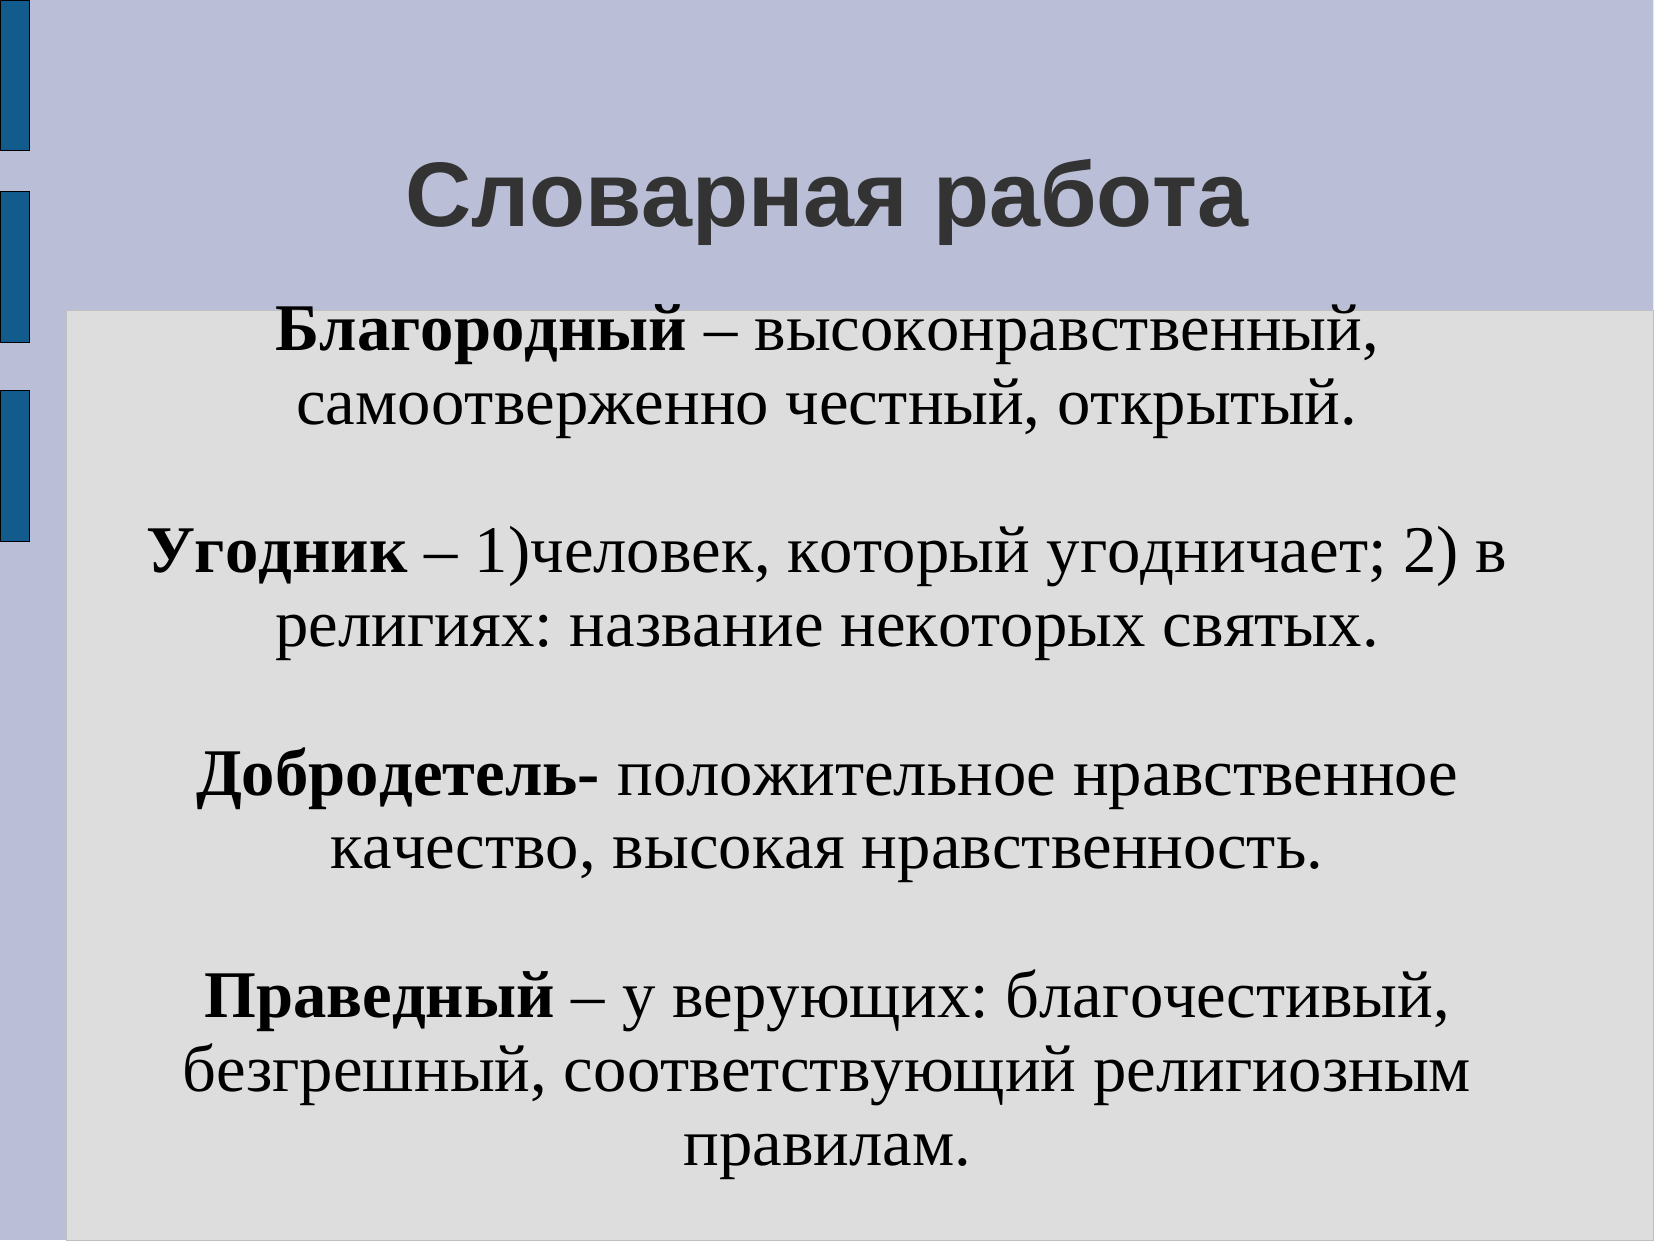

# Словарная работа
Благородный – высоконравственный, самоотверженно честный, открытый.
Угодник – 1)человек, который угодничает; 2) в религиях: название некоторых святых.
Добродетель- положительное нравственное качество, высокая нравственность.
Праведный – у верующих: благочестивый, безгрешный, соответствующий религиозным правилам.